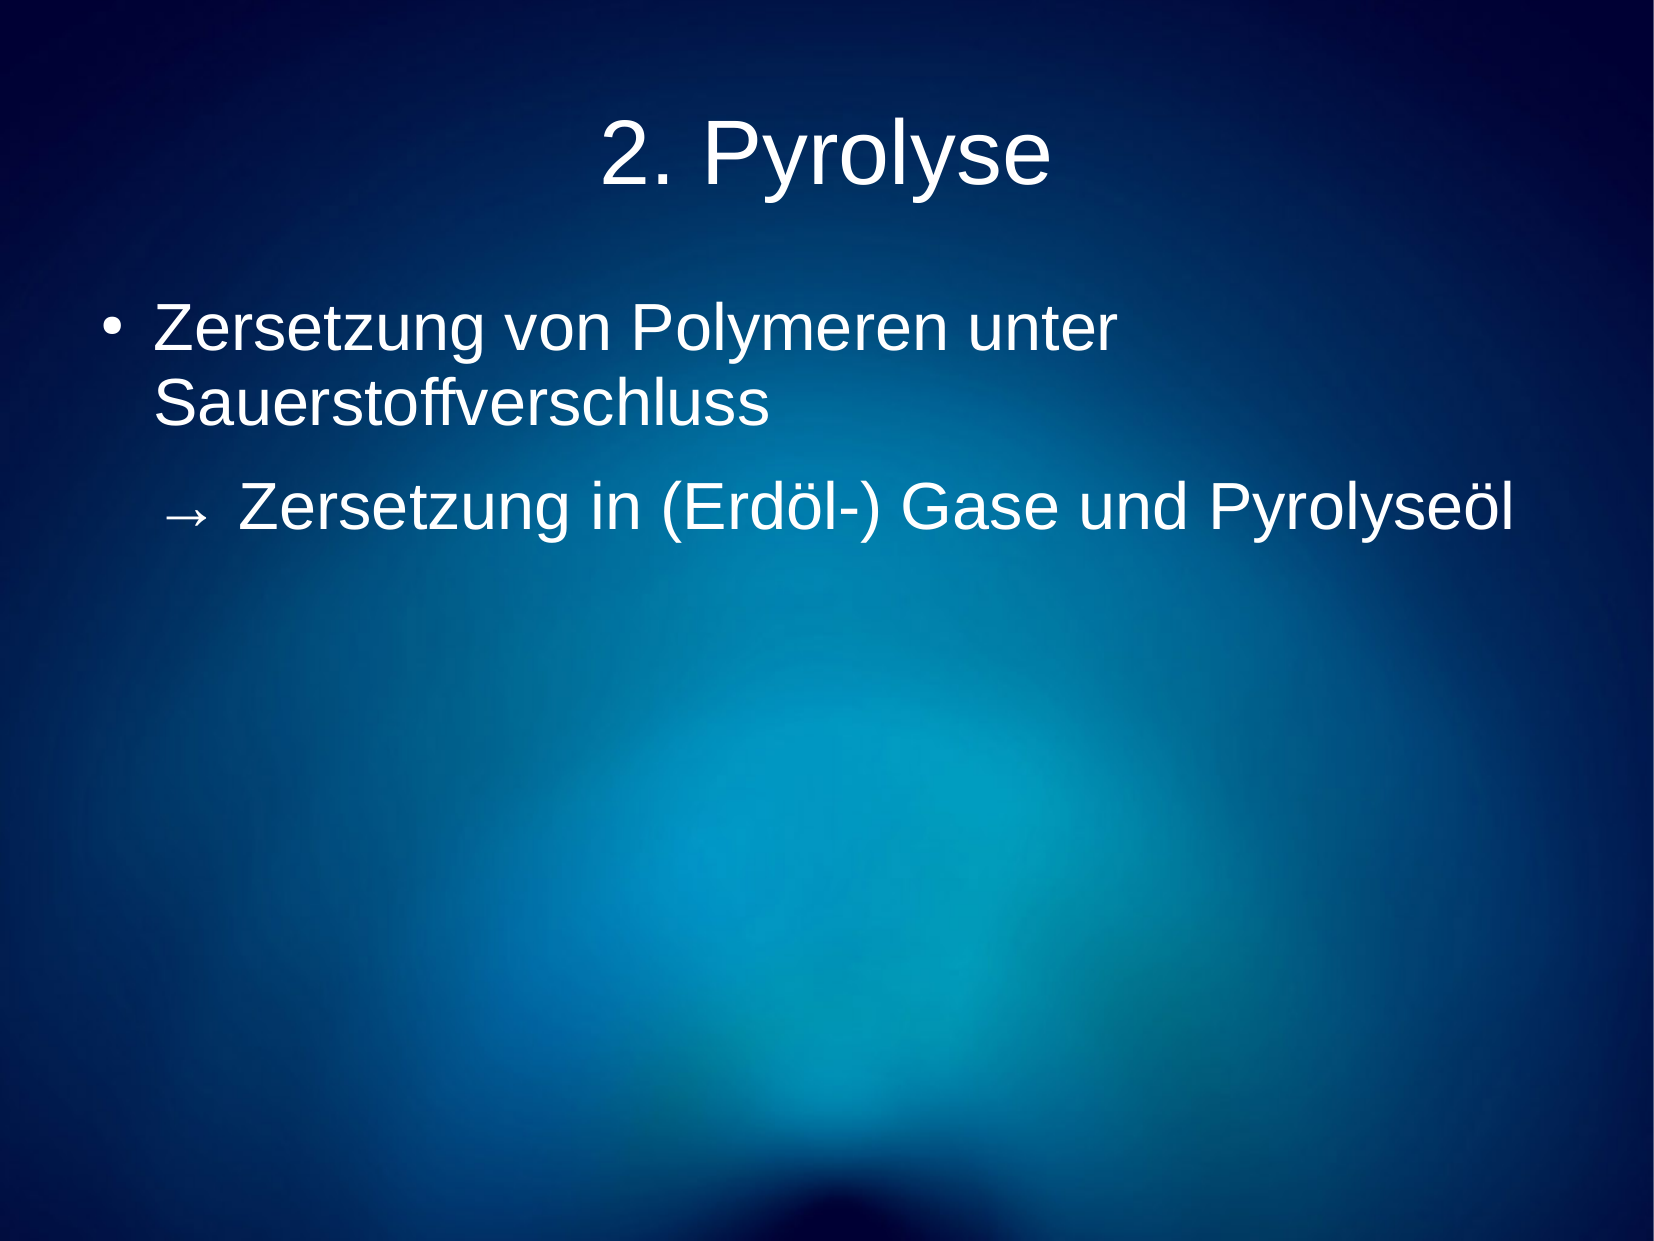

# 2. Pyrolyse
Zersetzung von Polymeren unter Sauerstoffverschluss
→ Zersetzung in (Erdöl-) Gase und Pyrolyseöl